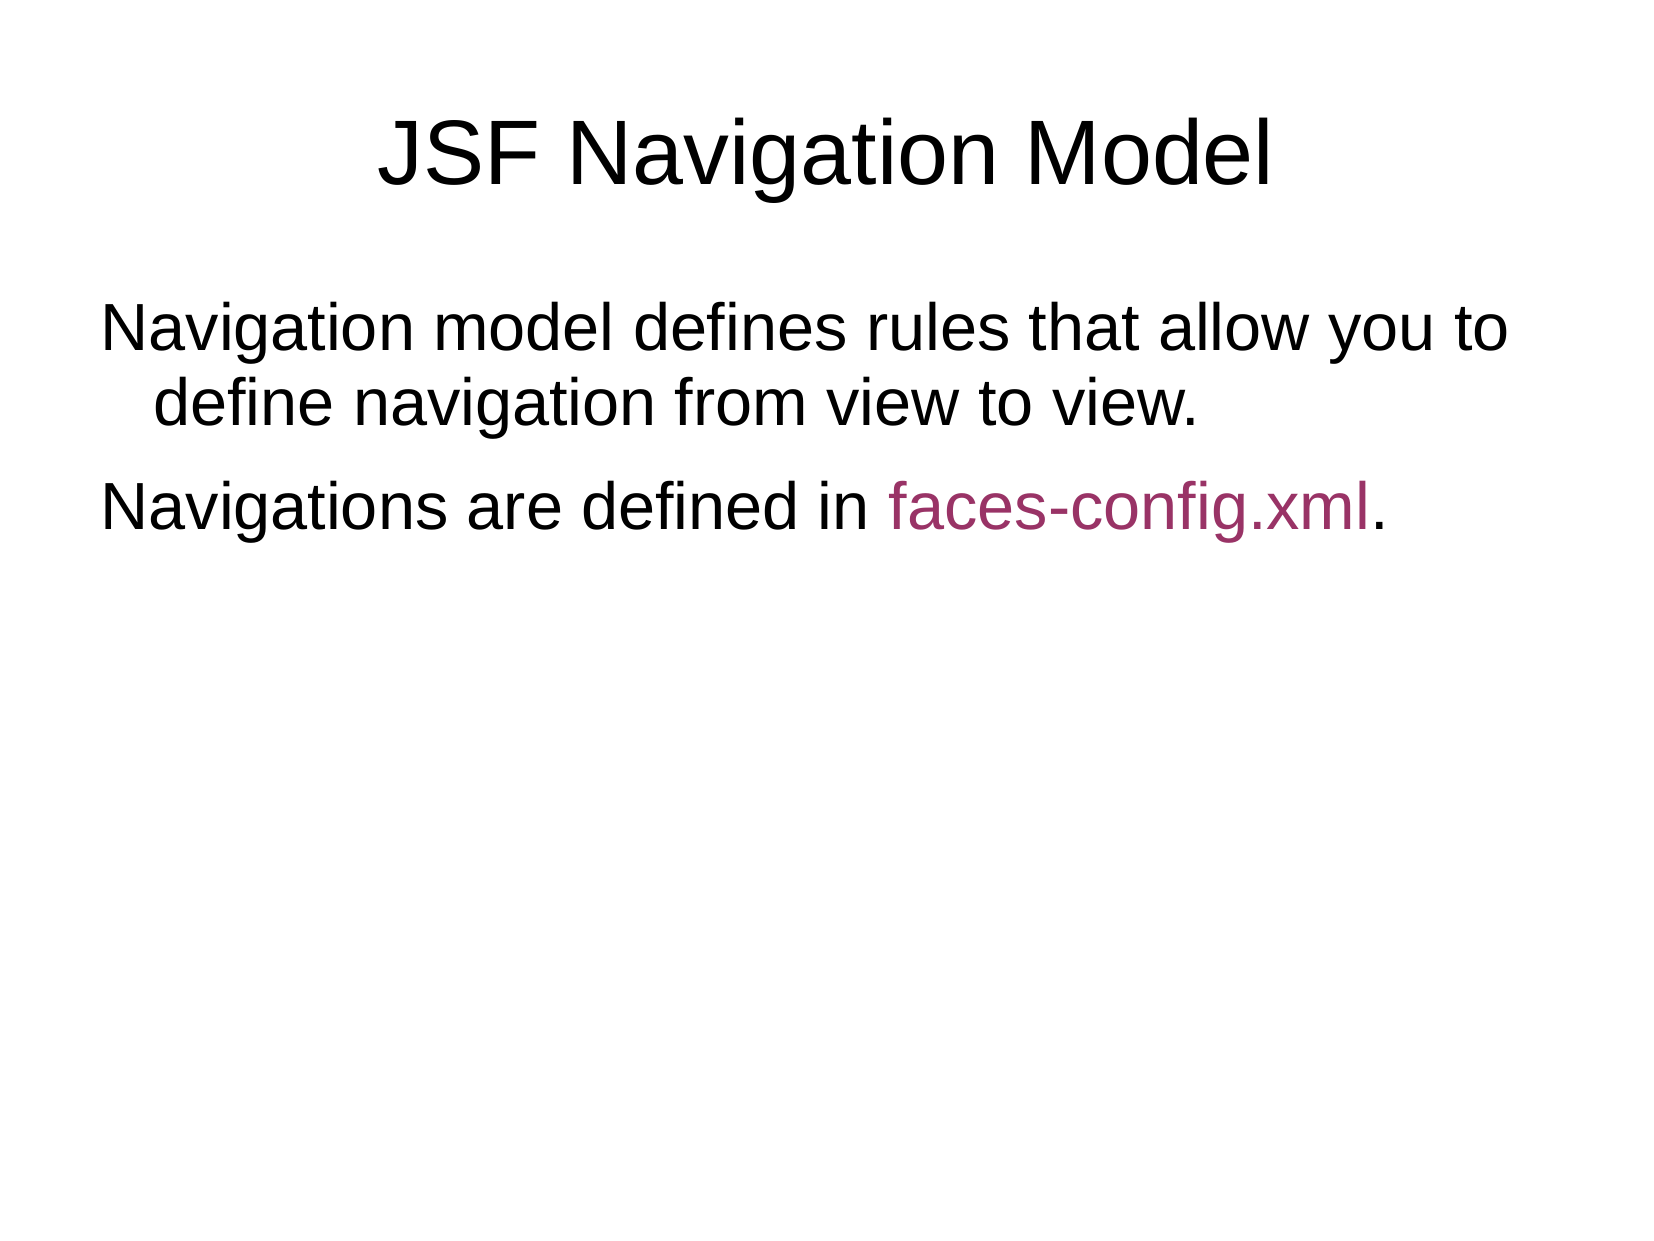

# JSF Navigation Model
Navigation model defines rules that allow you to define navigation from view to view.
Navigations are defined in faces-config.xml.